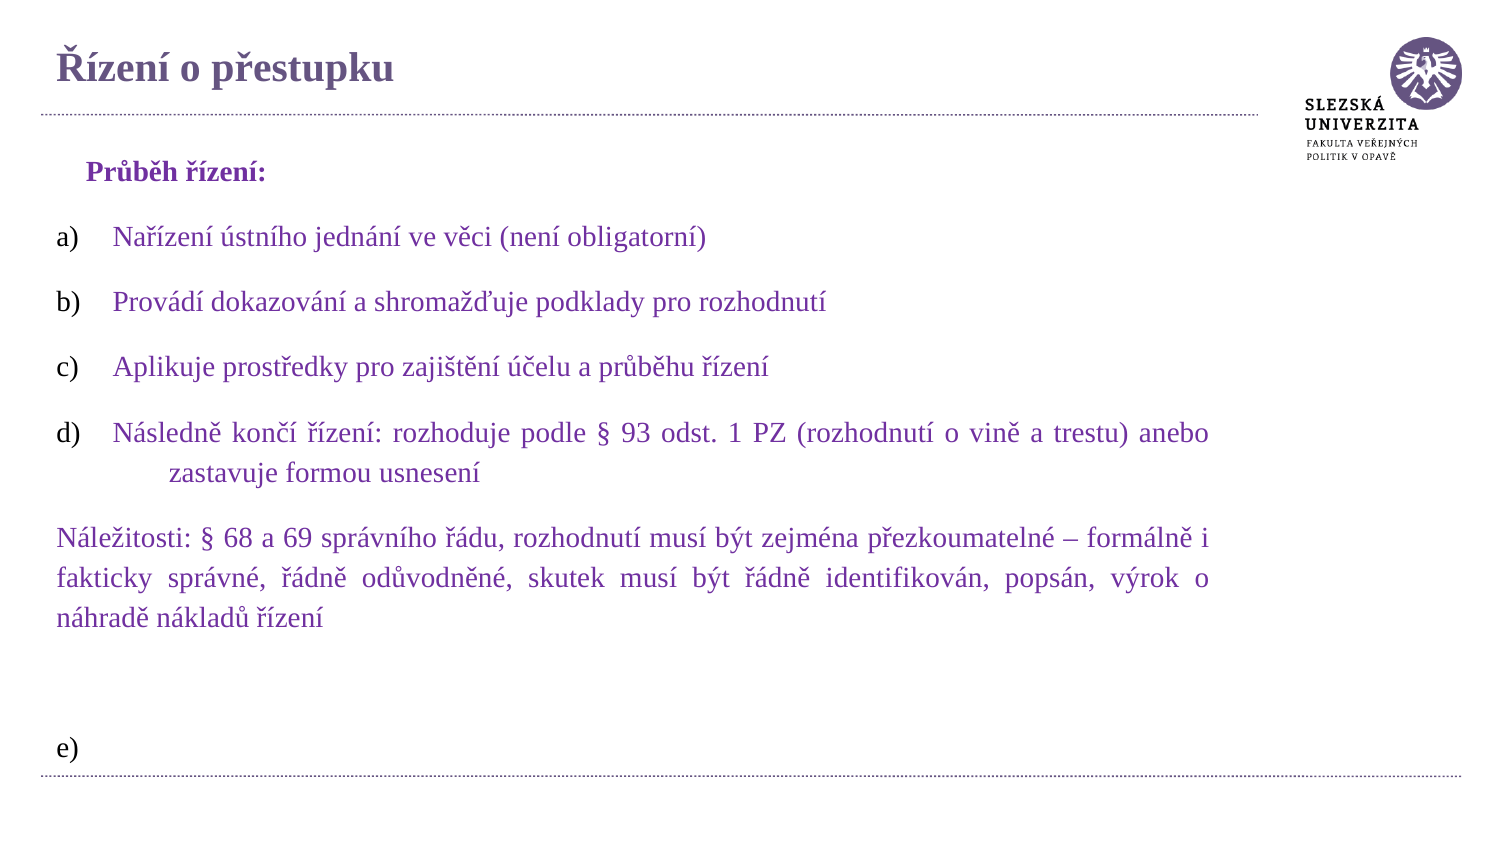

# Řízení o přestupku
Průběh řízení:
Nařízení ústního jednání ve věci (není obligatorní)
Provádí dokazování a shromažďuje podklady pro rozhodnutí
Aplikuje prostředky pro zajištění účelu a průběhu řízení
Následně končí řízení: rozhoduje podle § 93 odst. 1 PZ (rozhodnutí o vině a trestu) anebo zastavuje formou usnesení
Náležitosti: § 68 a 69 správního řádu, rozhodnutí musí být zejména přezkoumatelné – formálně i fakticky správné, řádně odůvodněné, skutek musí být řádně identifikován, popsán, výrok o náhradě nákladů řízení